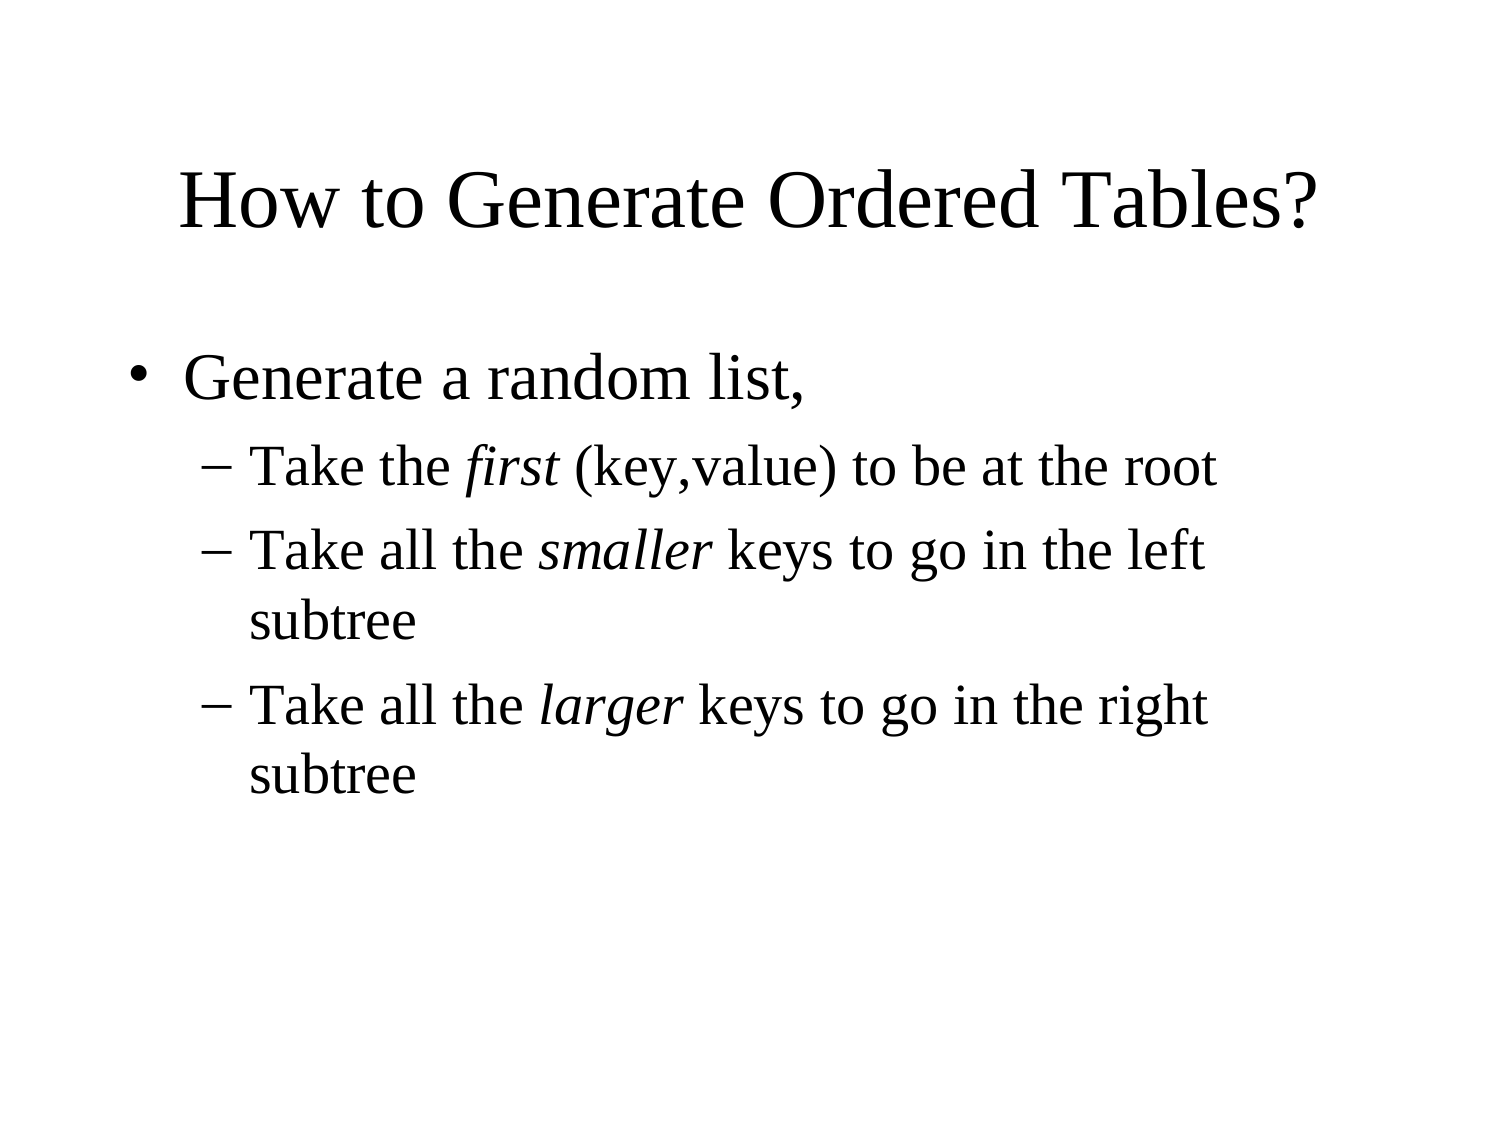

# How to Generate Ordered Tables?
Generate a random list,
Take the first (key,value) to be at the root
Take all the smaller keys to go in the left subtree
Take all the larger keys to go in the right subtree